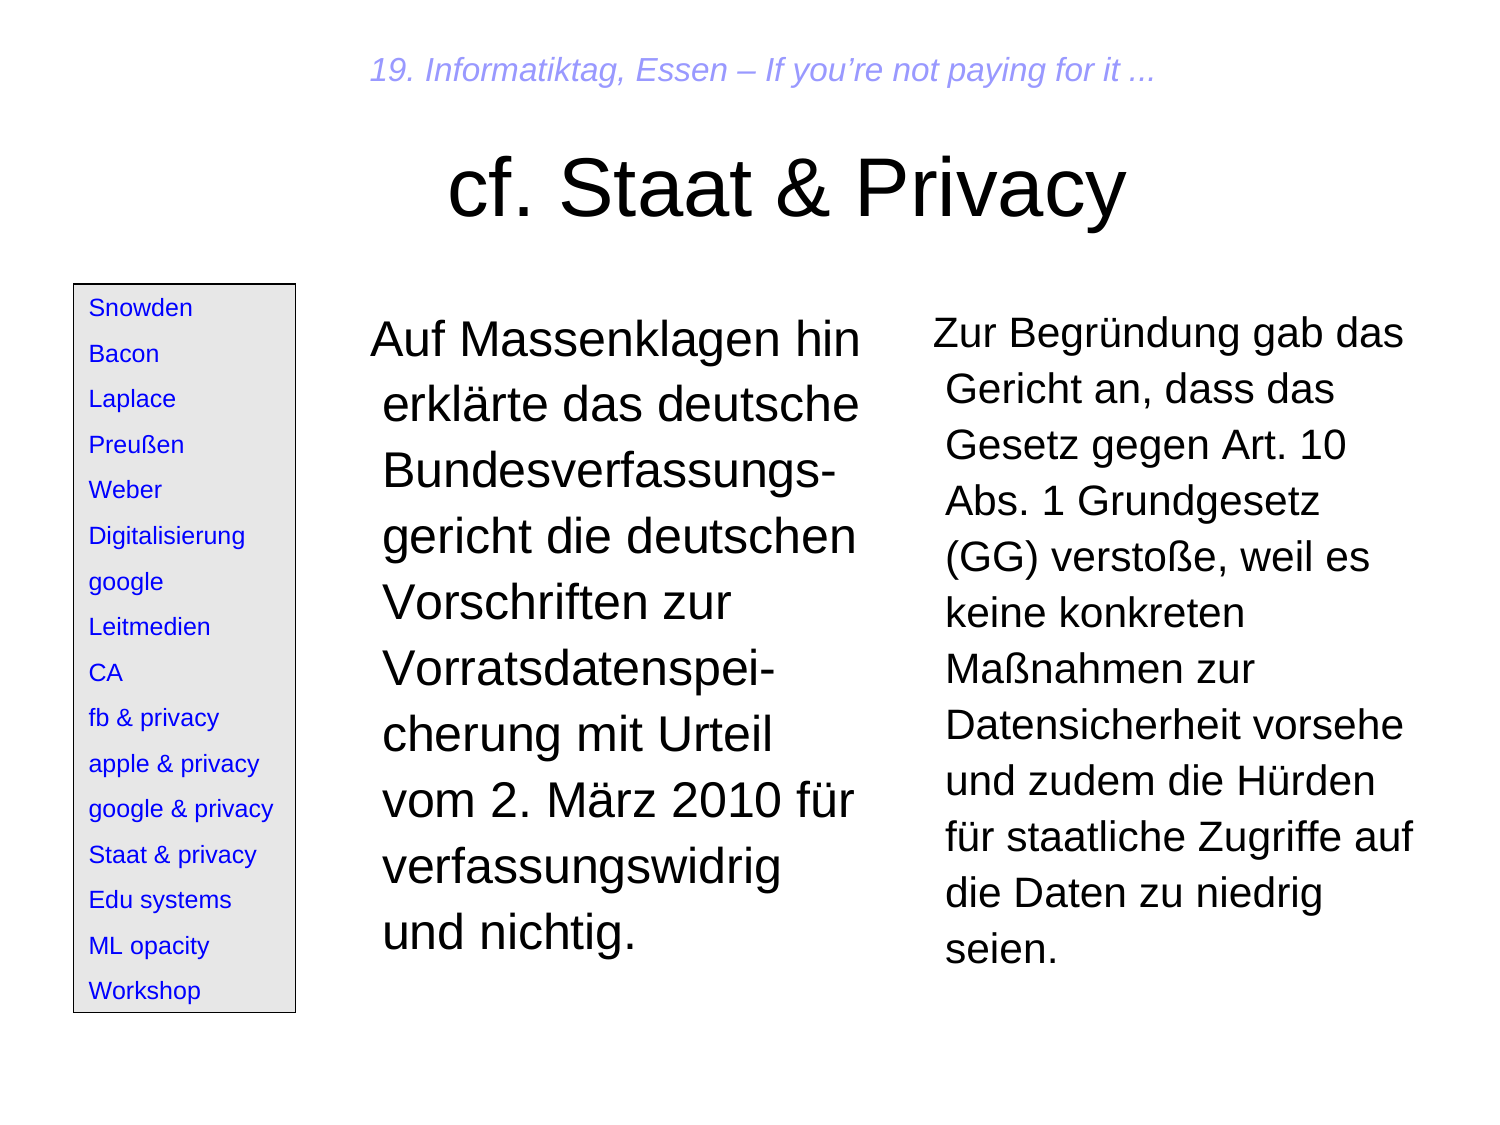

# cf. Staat & Privacy
Auf Massenklagen hin erklärte das deutsche Bundesverfassungs-gericht die deutschen Vorschriften zur Vorratsdatenspei-cherung mit Urteil vom 2. März 2010 für verfassungswidrig und nichtig.
Zur Begründung gab das Gericht an, dass das Gesetz gegen Art. 10 Abs. 1 Grundgesetz (GG) verstoße, weil es keine konkreten Maßnahmen zur Datensicherheit vorsehe und zudem die Hürden für staatliche Zugriffe auf die Daten zu niedrig seien.